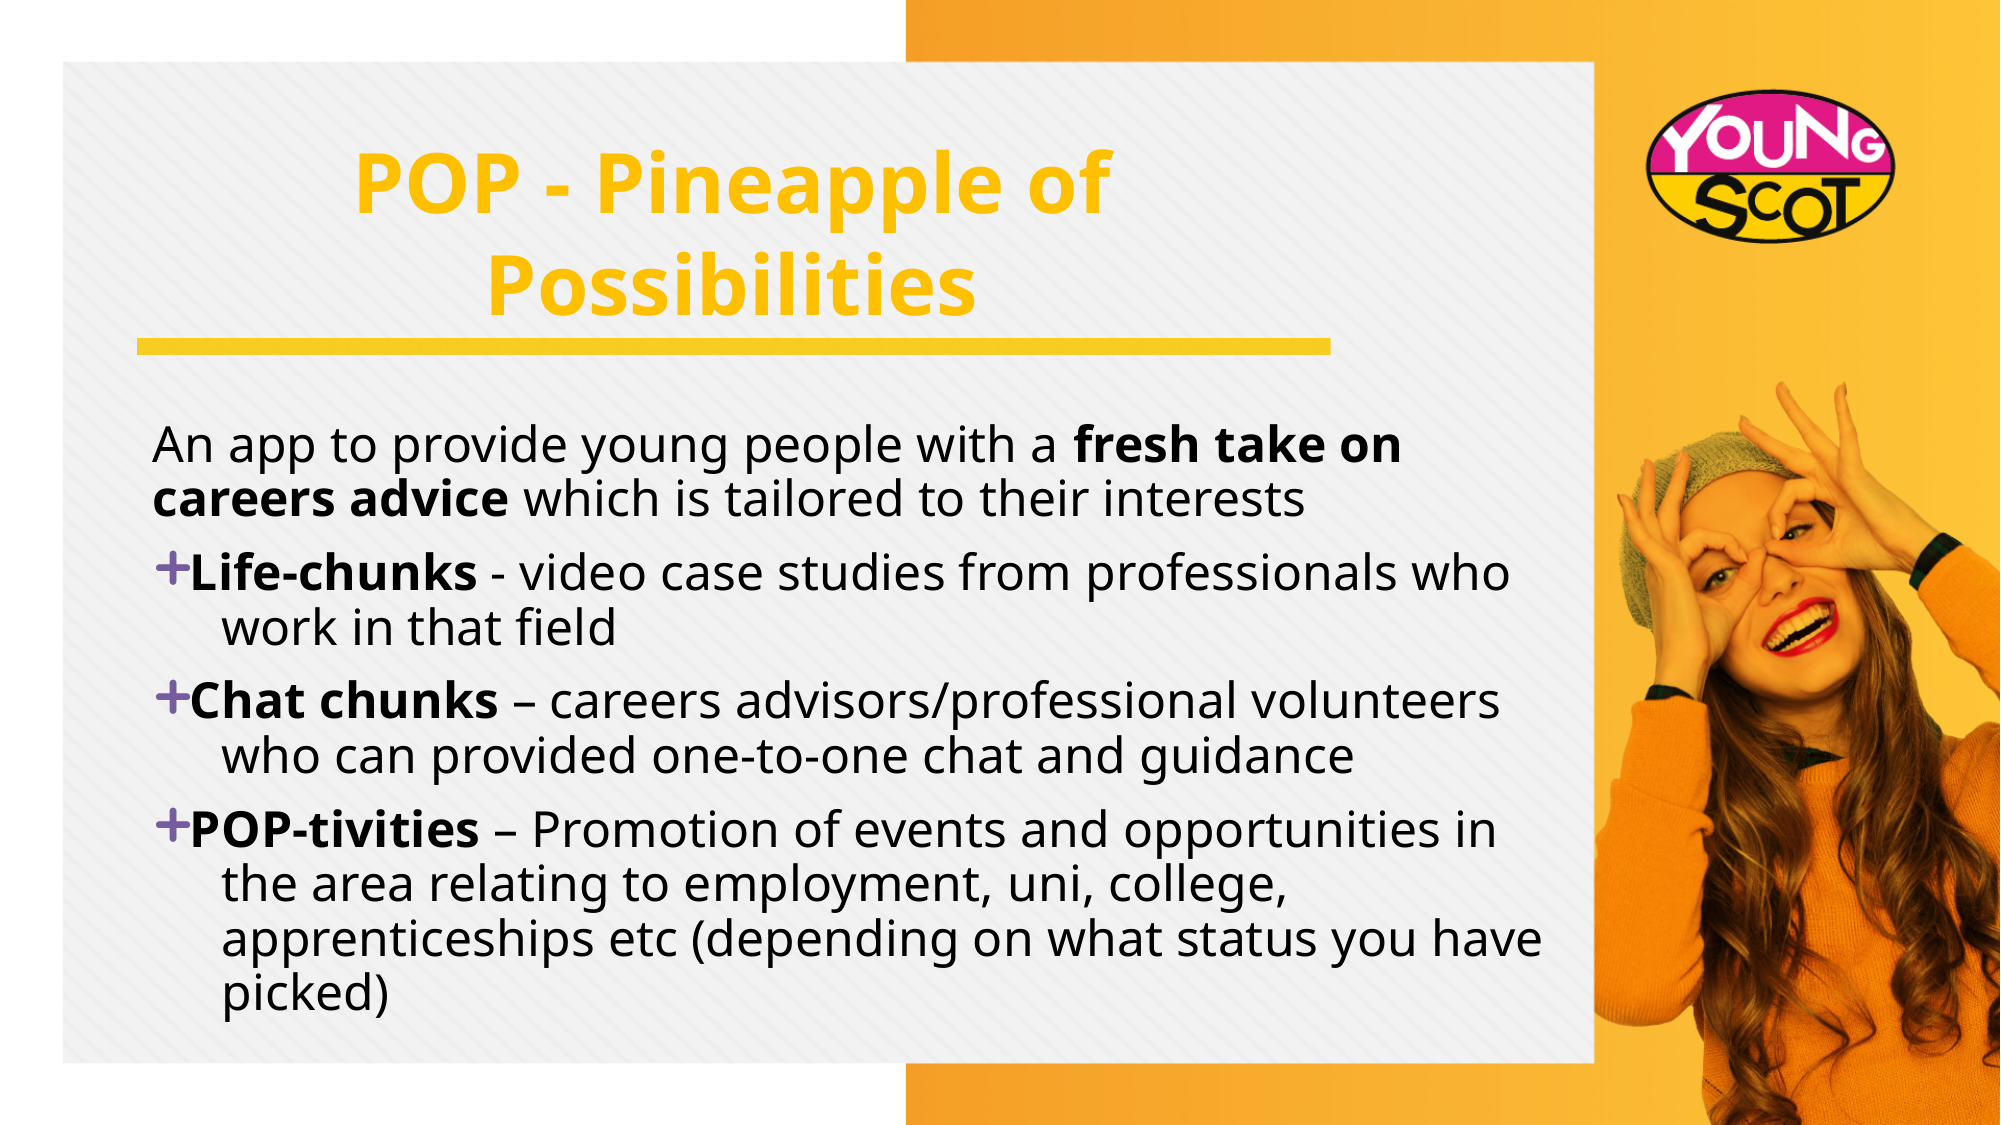

# POP - Pineapple of Possibilities
An app to provide young people with a fresh take on careers advice which is tailored to their interests
Life-chunks - video case studies from professionals who work in that field
Chat chunks – careers advisors/professional volunteers who can provided one-to-one chat and guidance
POP-tivities – Promotion of events and opportunities in the area relating to employment, uni, college, apprenticeships etc (depending on what status you have picked)